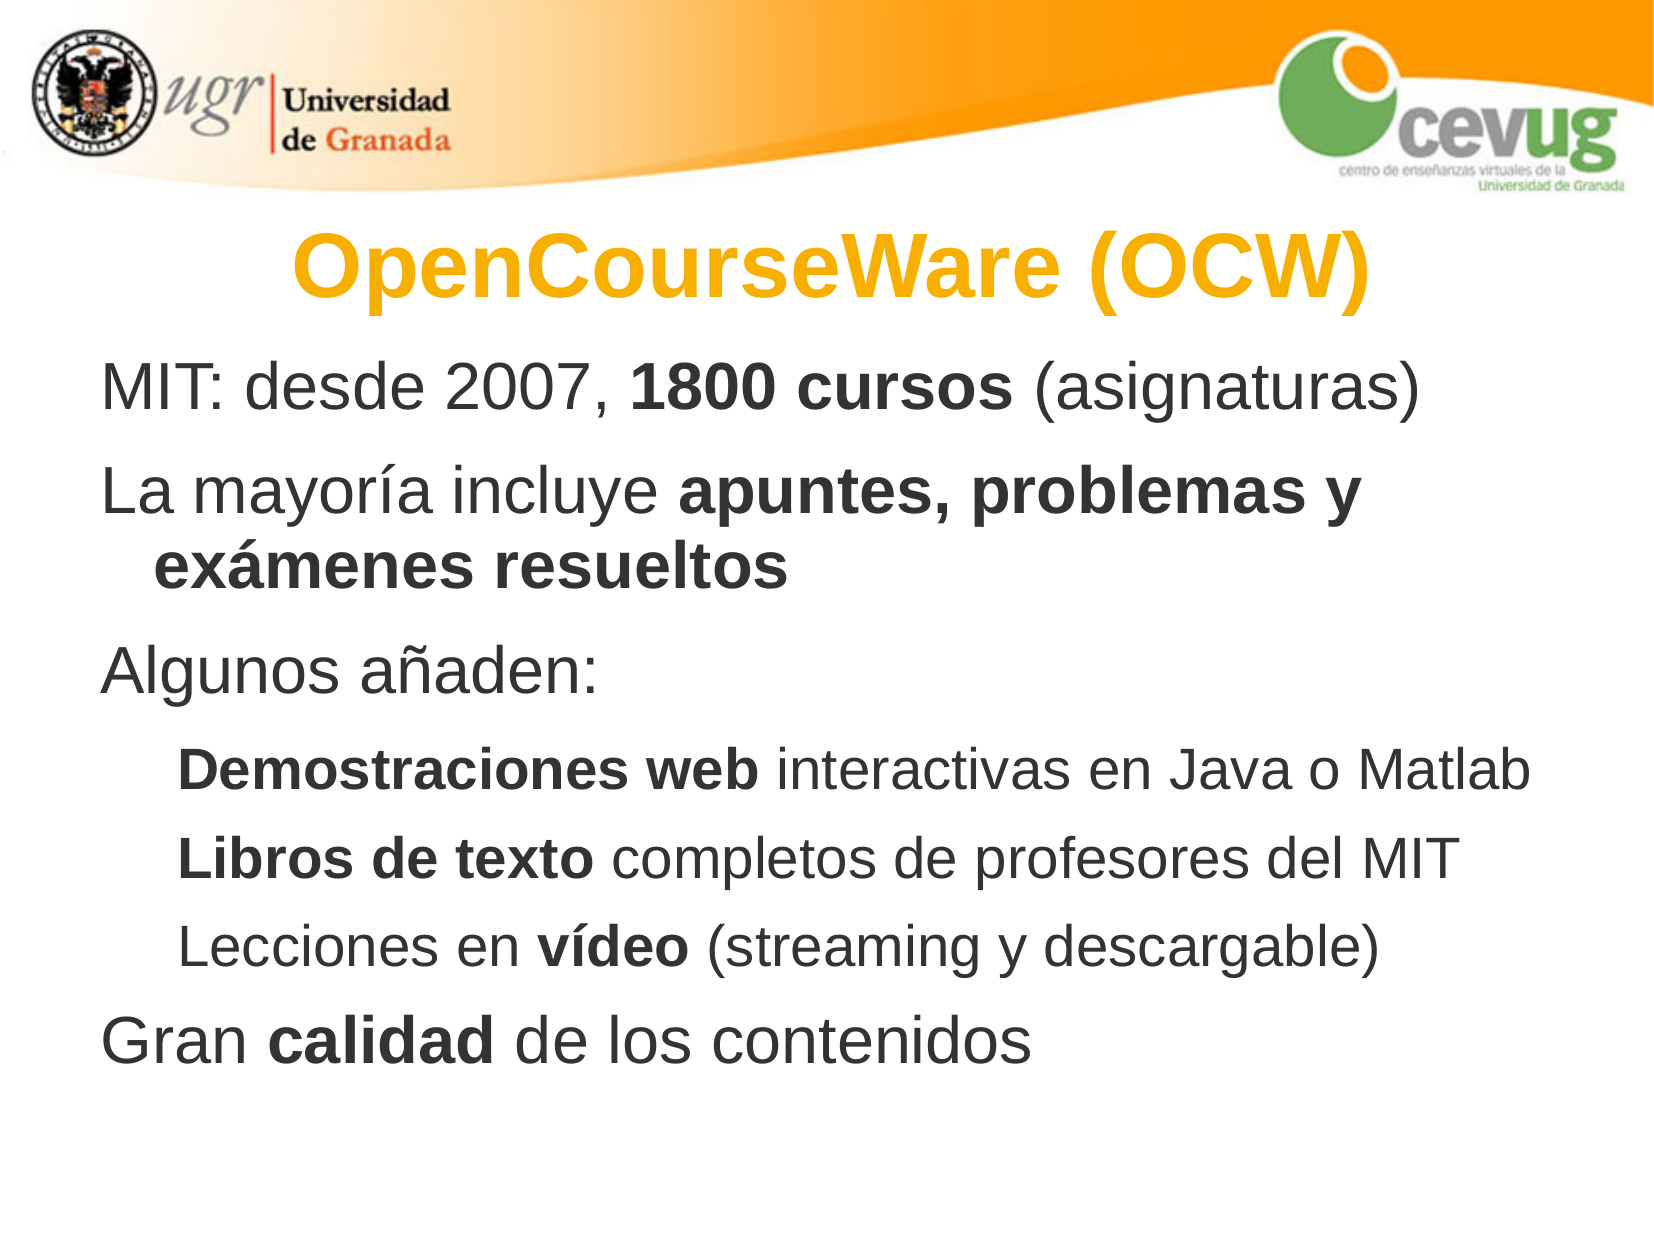

# OpenCourseWare (OCW)
MIT: desde 2007, 1800 cursos (asignaturas)
La mayoría incluye apuntes, problemas y exámenes resueltos
Algunos añaden:
Demostraciones web interactivas en Java o Matlab
Libros de texto completos de profesores del MIT
Lecciones en vídeo (streaming y descargable)
Gran calidad de los contenidos